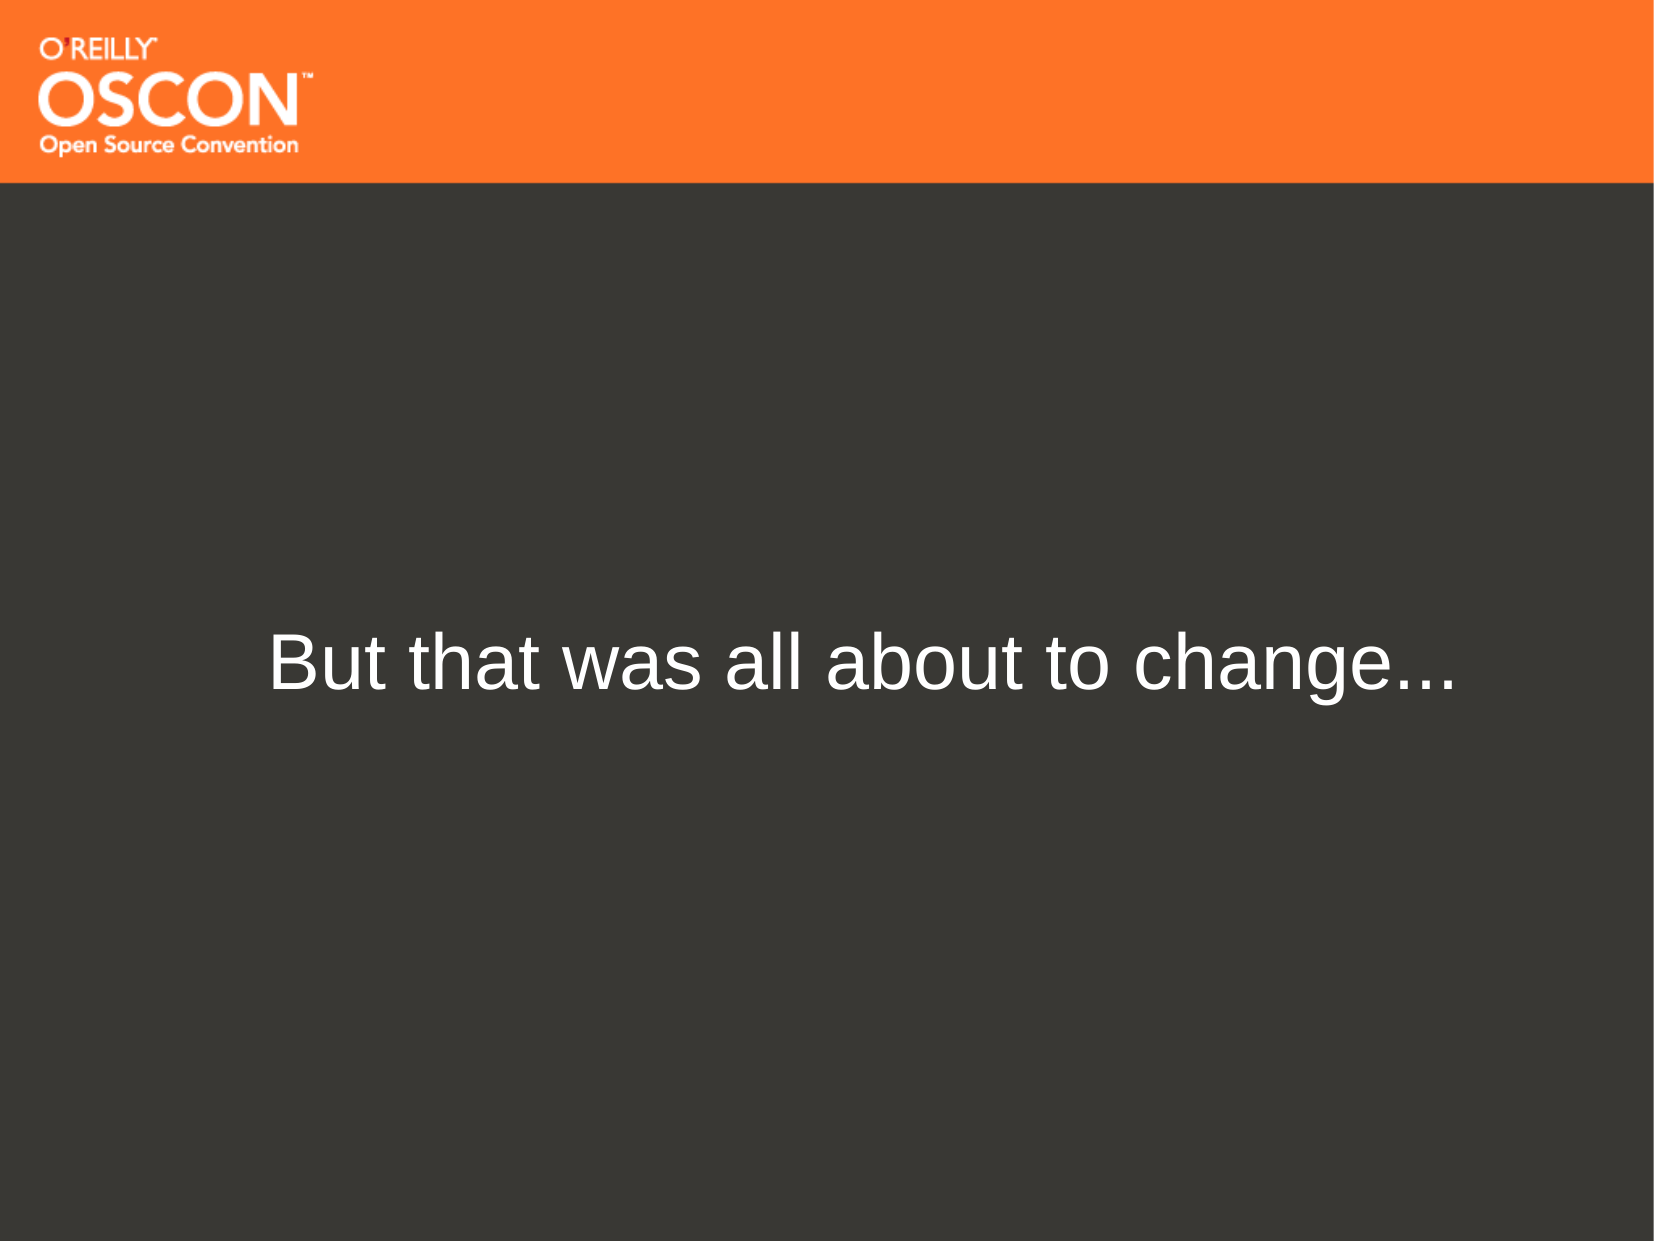

#
But that was all about to change...